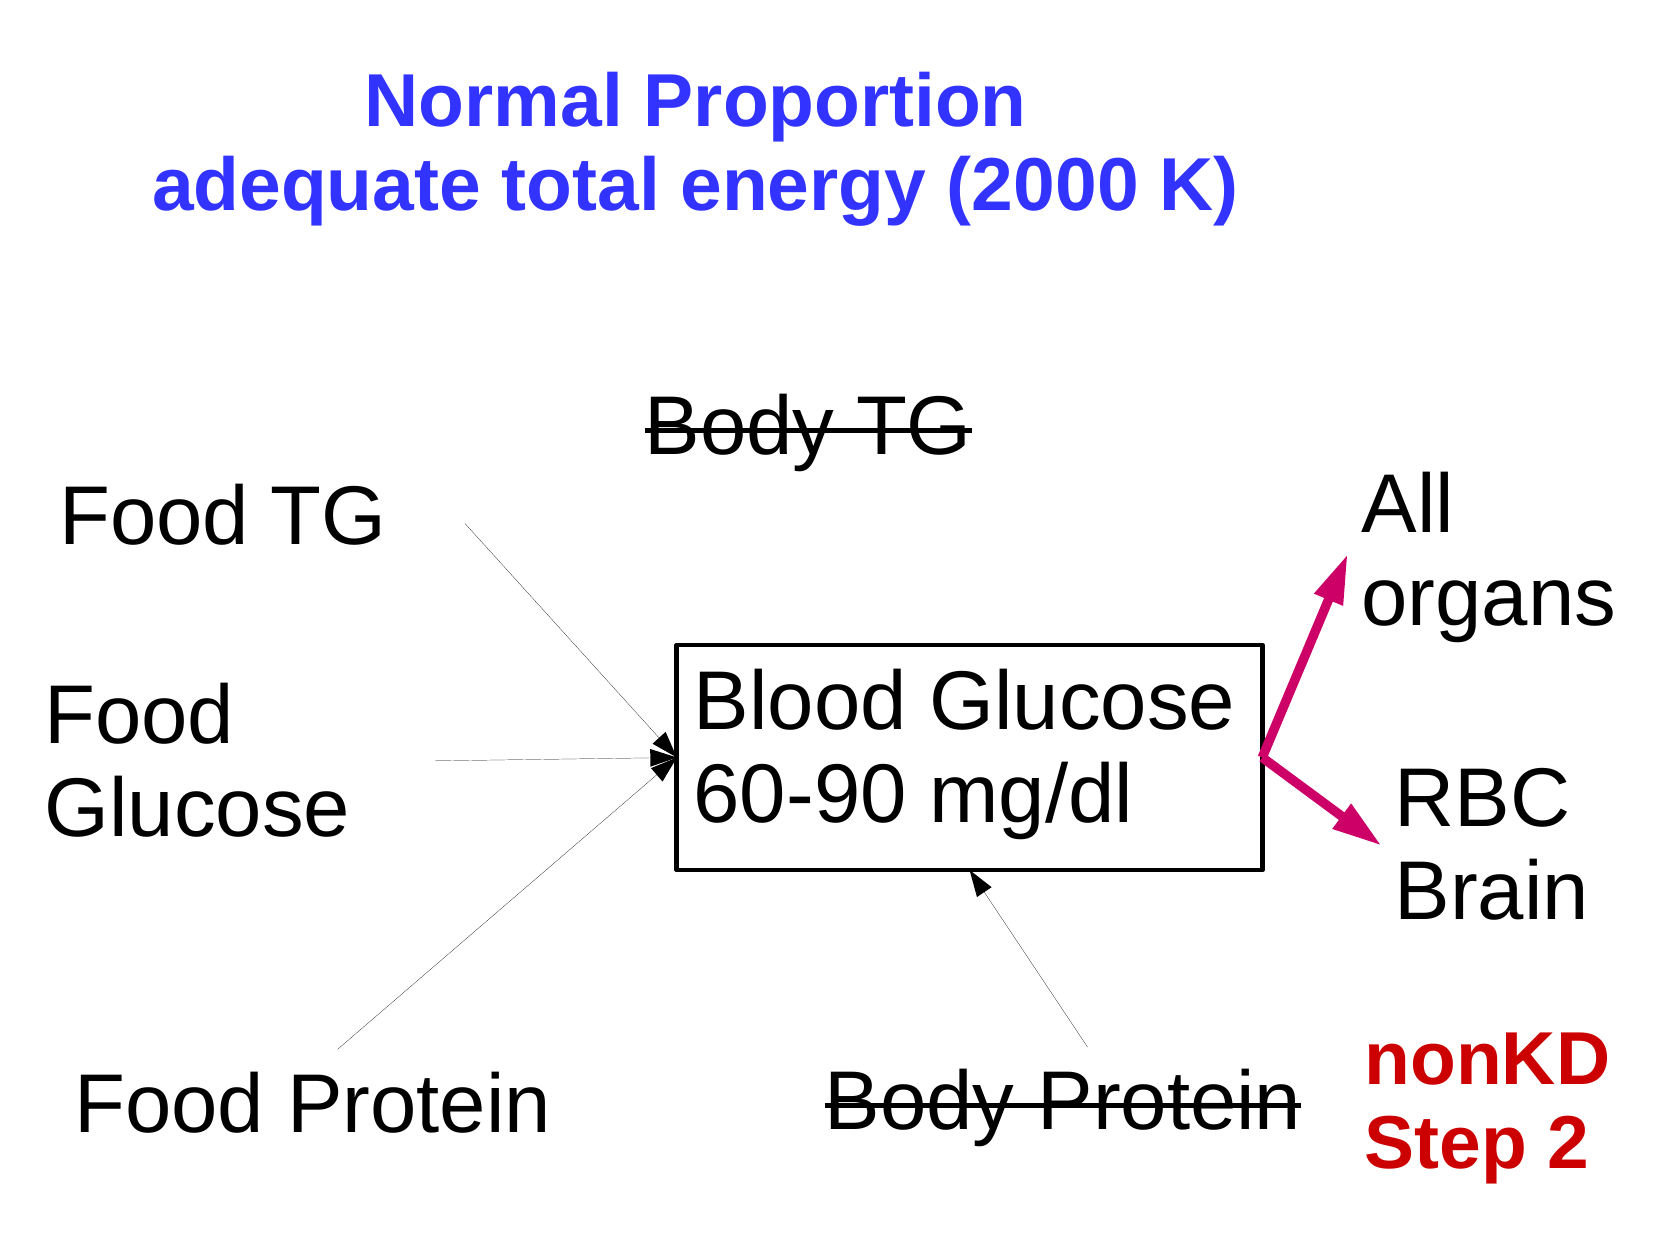

Normal Proportion
adequate total energy (2000 K)
#
Body TG
All organs
Food TG
Blood Glucose 60-90 mg/dl
Food Glucose
RBC
Brain
nonKD
Step 2
Body Protein
Food Protein